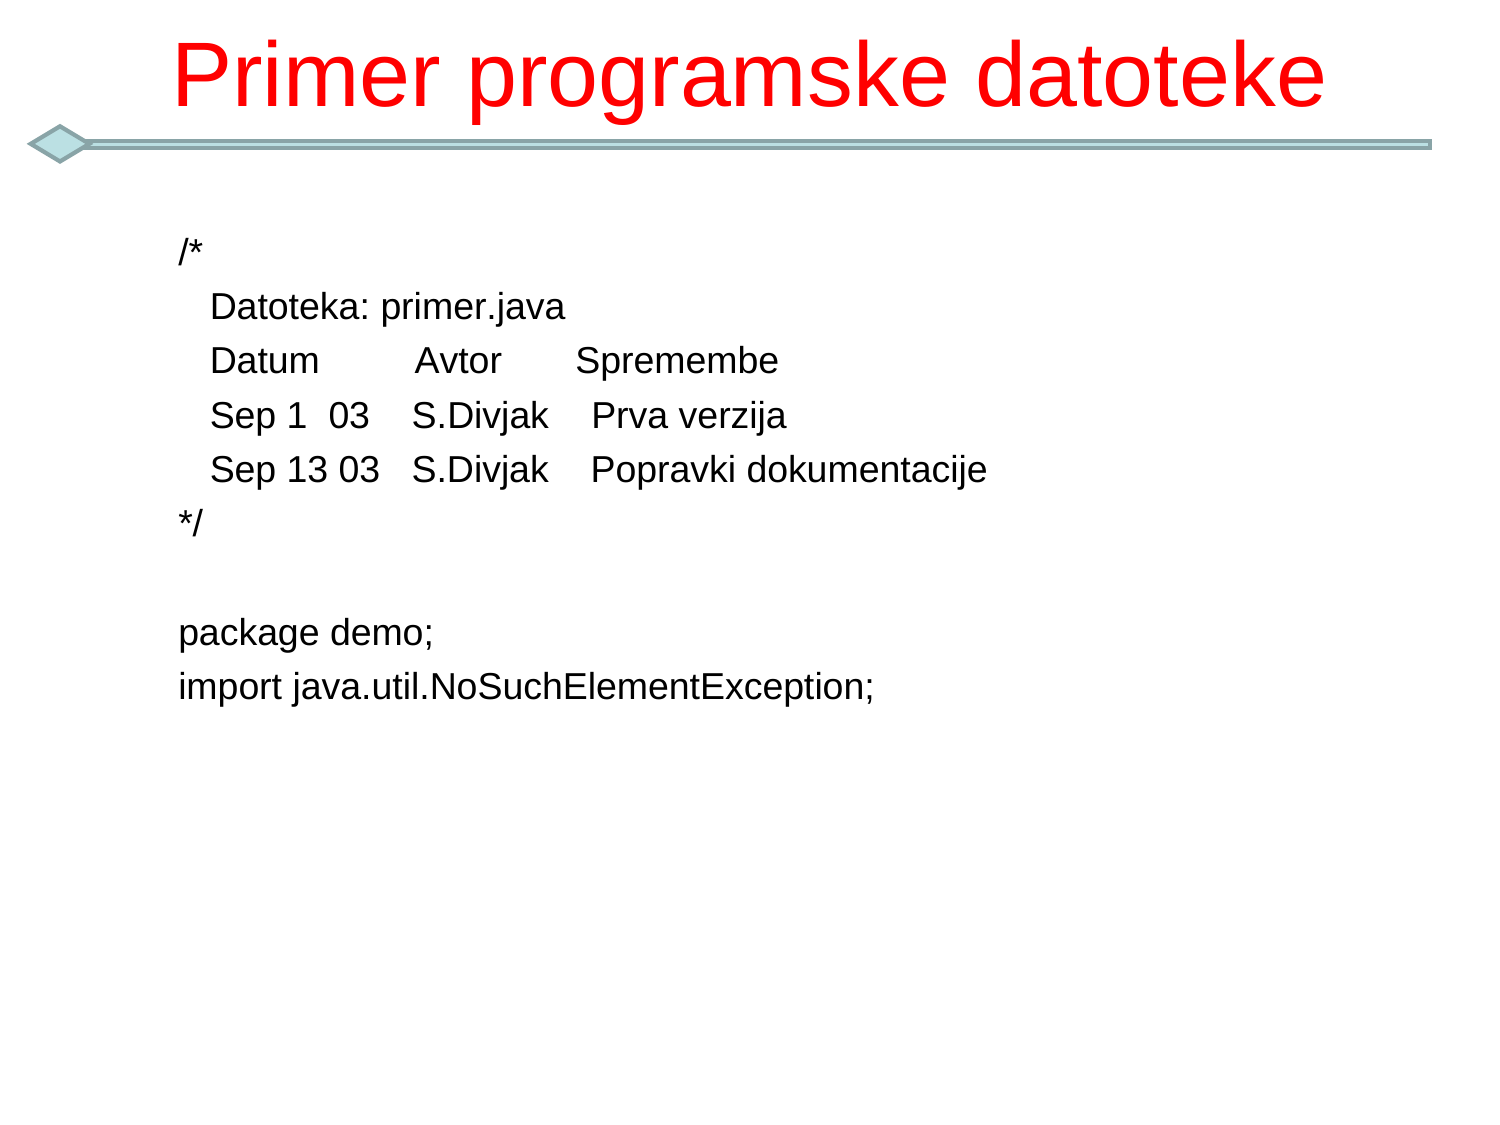

Primer programske datoteke
# /*
 Datoteka: primer.java
 Datum Avtor Spremembe
 Sep 1 03 S.Divjak Prva verzija
 Sep 13 03 S.Divjak Popravki dokumentacije
*/
package demo;
import java.util.NoSuchElementException;